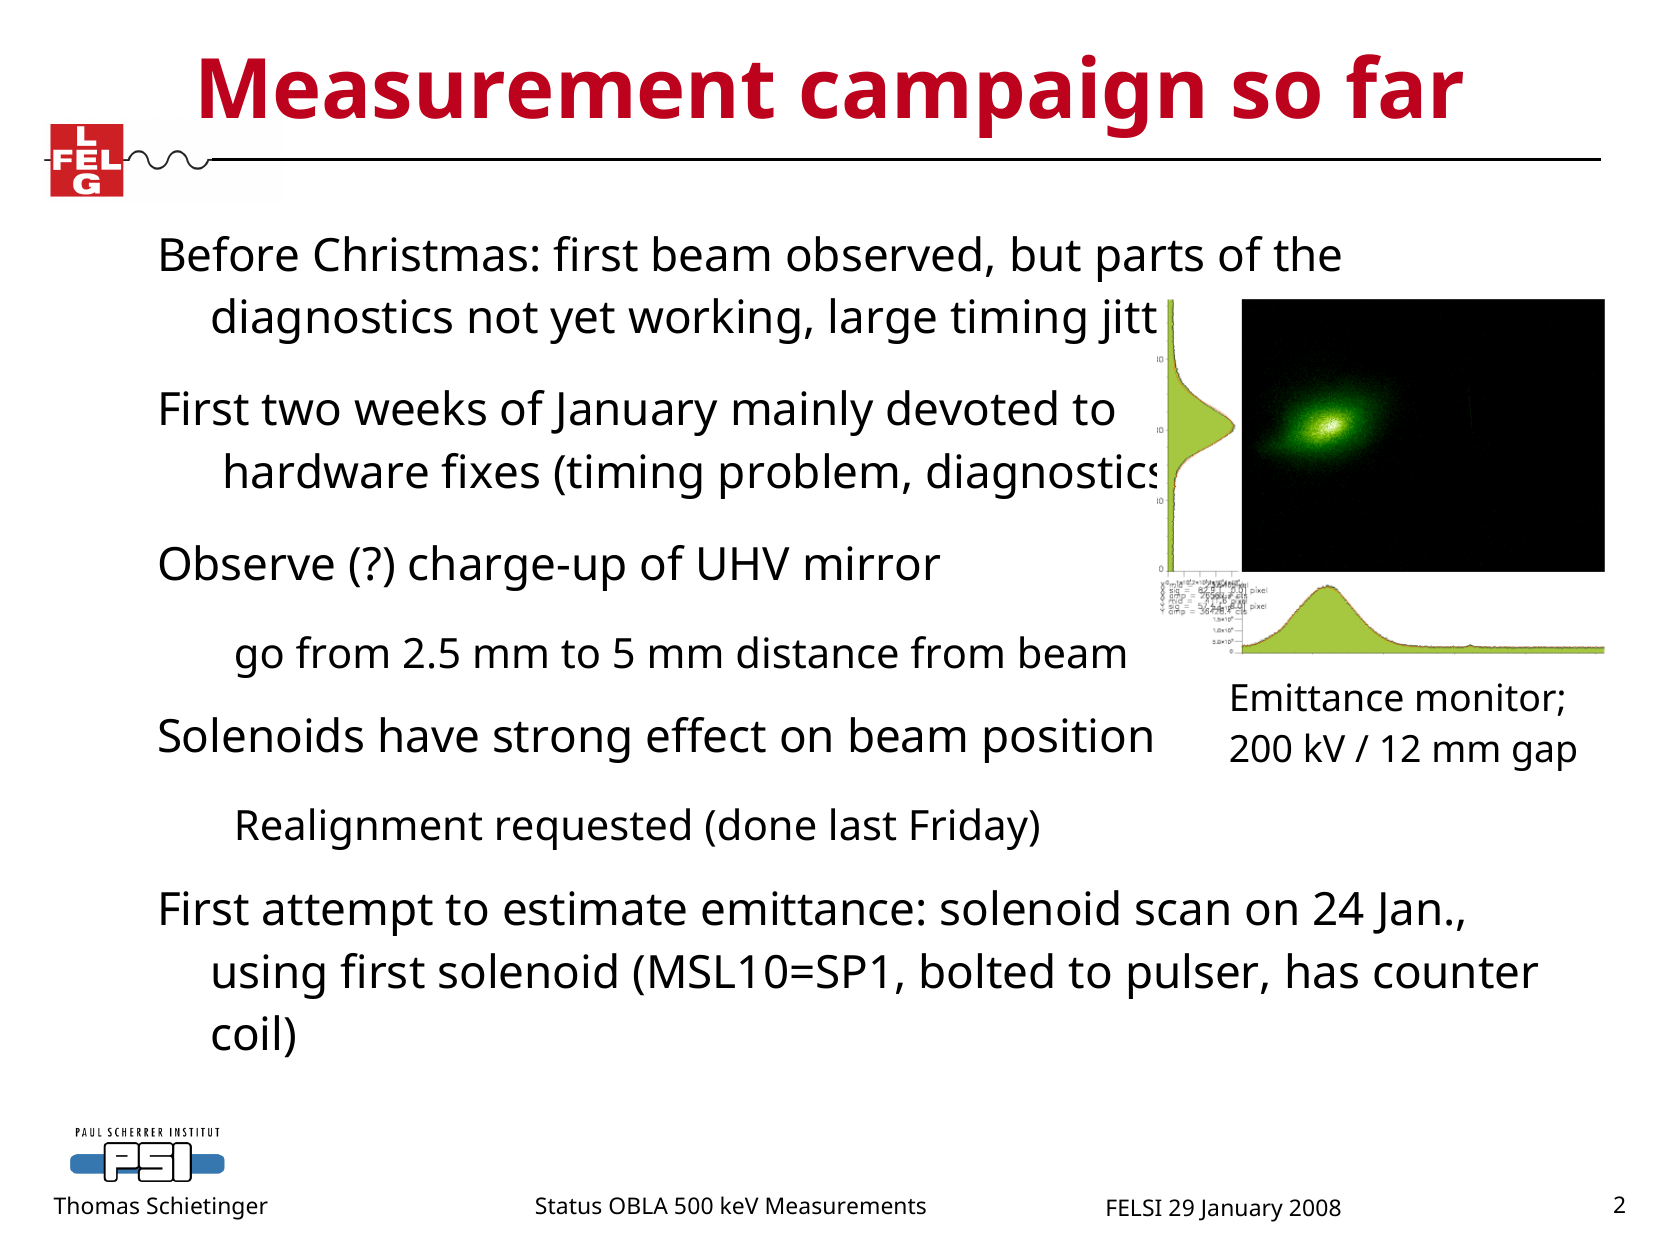

# Measurement campaign so far
Before Christmas: first beam observed, but parts of the diagnostics not yet working, large timing jitter.
First two weeks of January mainly devoted to
 hardware fixes (timing problem, diagnostics)
Observe (?) charge-up of UHV mirror
go from 2.5 mm to 5 mm distance from beam
Solenoids have strong effect on beam position
Realignment requested (done last Friday)
First attempt to estimate emittance: solenoid scan on 24 Jan., using first solenoid (MSL10=SP1, bolted to pulser, has counter coil)
Emittance monitor;
200 kV / 12 mm gap